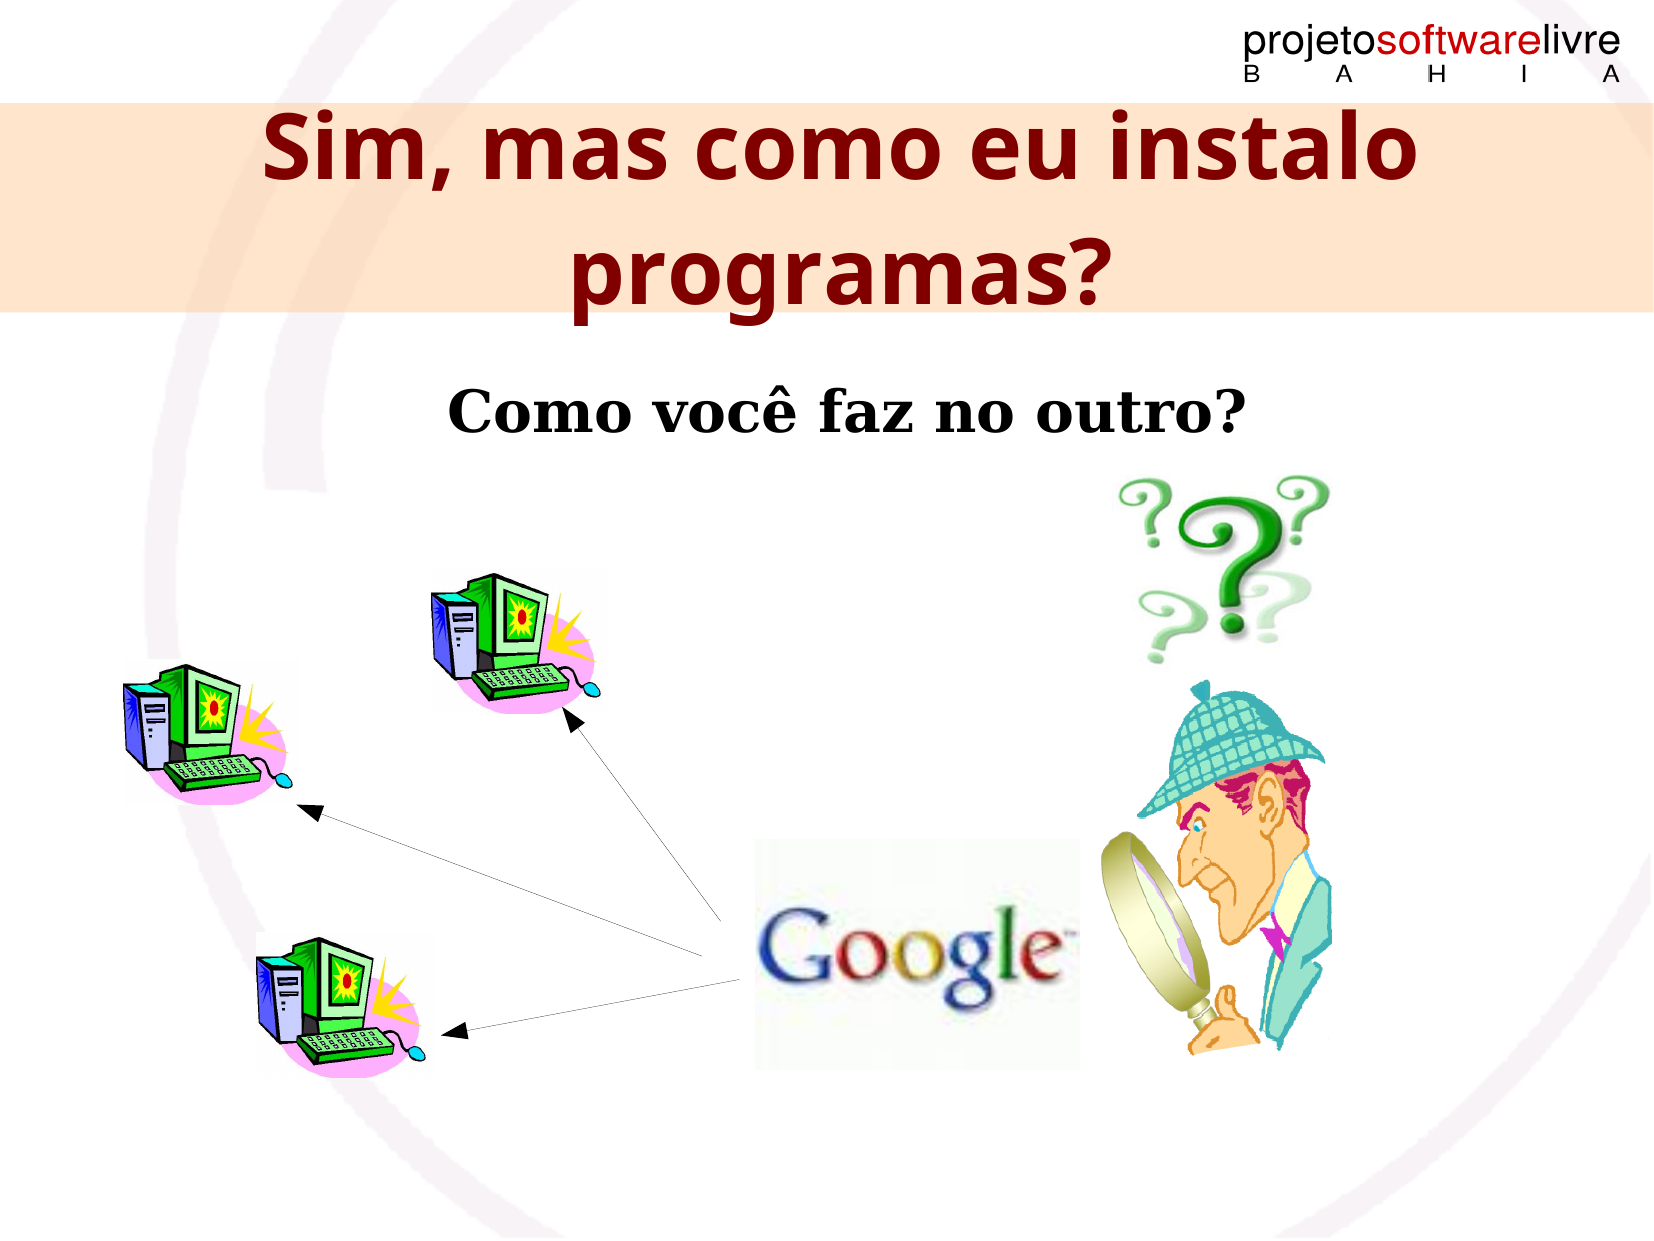

# Sim, mas como eu instalo programas?
Como você faz no outro?